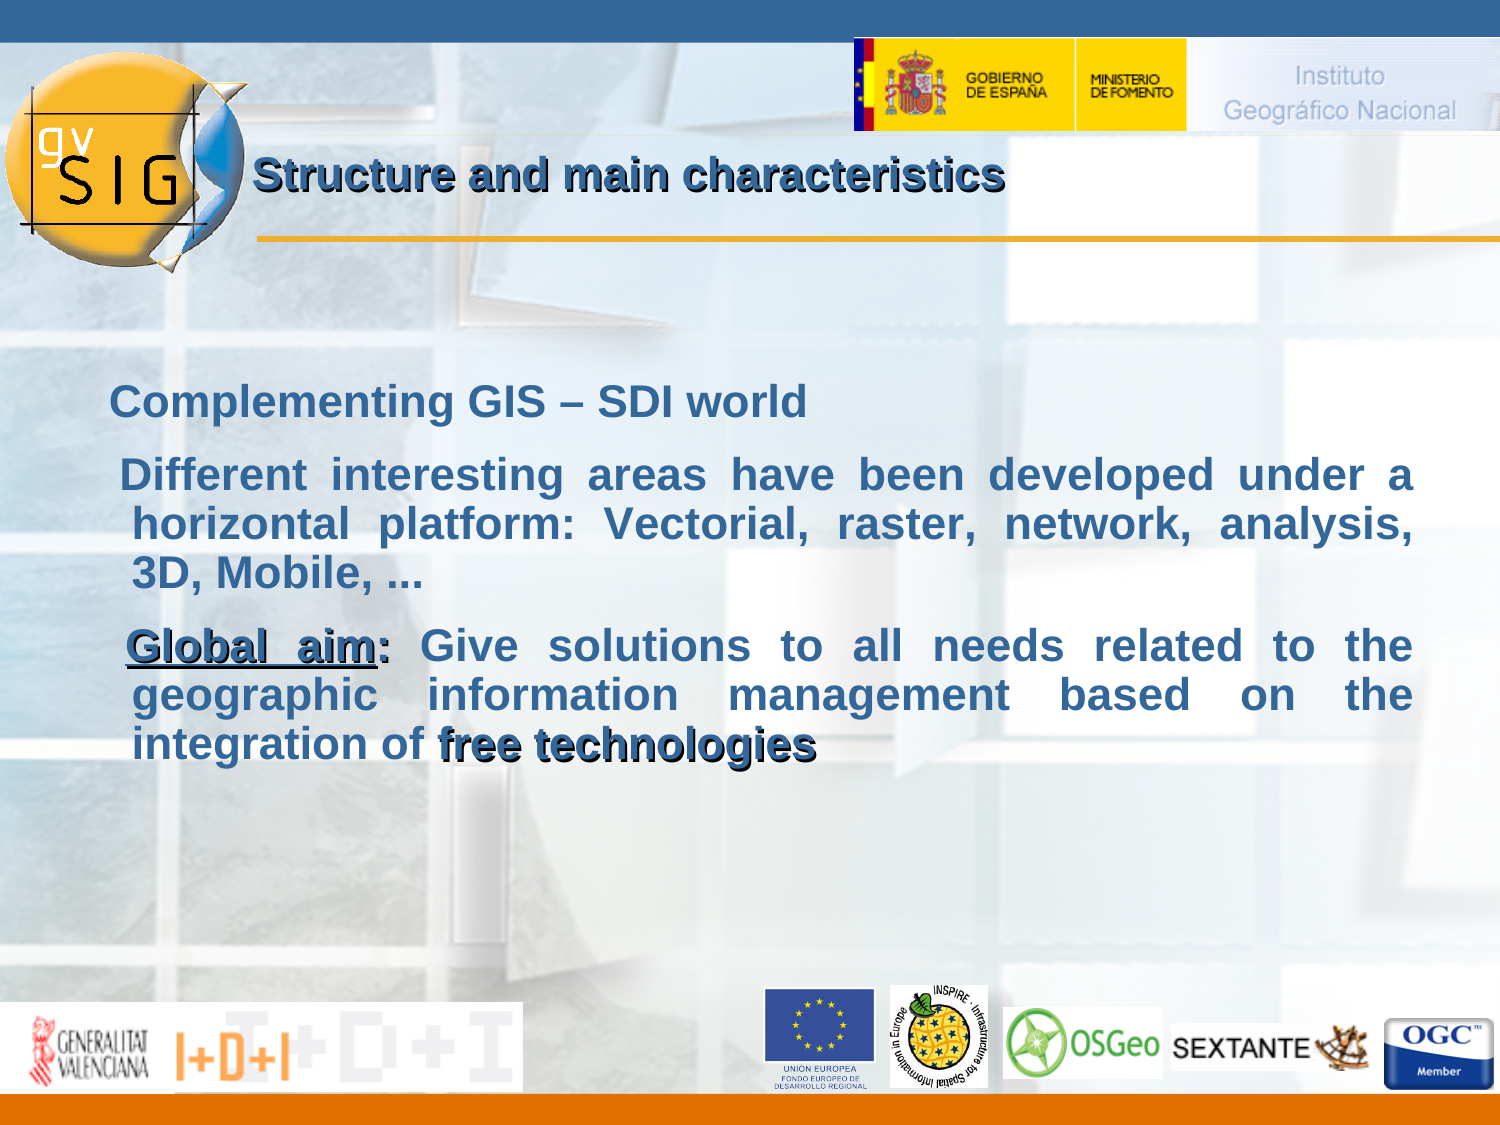

Structure and main characteristics
 Complementing GIS – SDI world
 Different interesting areas have been developed under a horizontal platform: Vectorial, raster, network, analysis, 3D, Mobile, ...
 Global aim: Give solutions to all needs related to the geographic information management based on the integration of free technologies